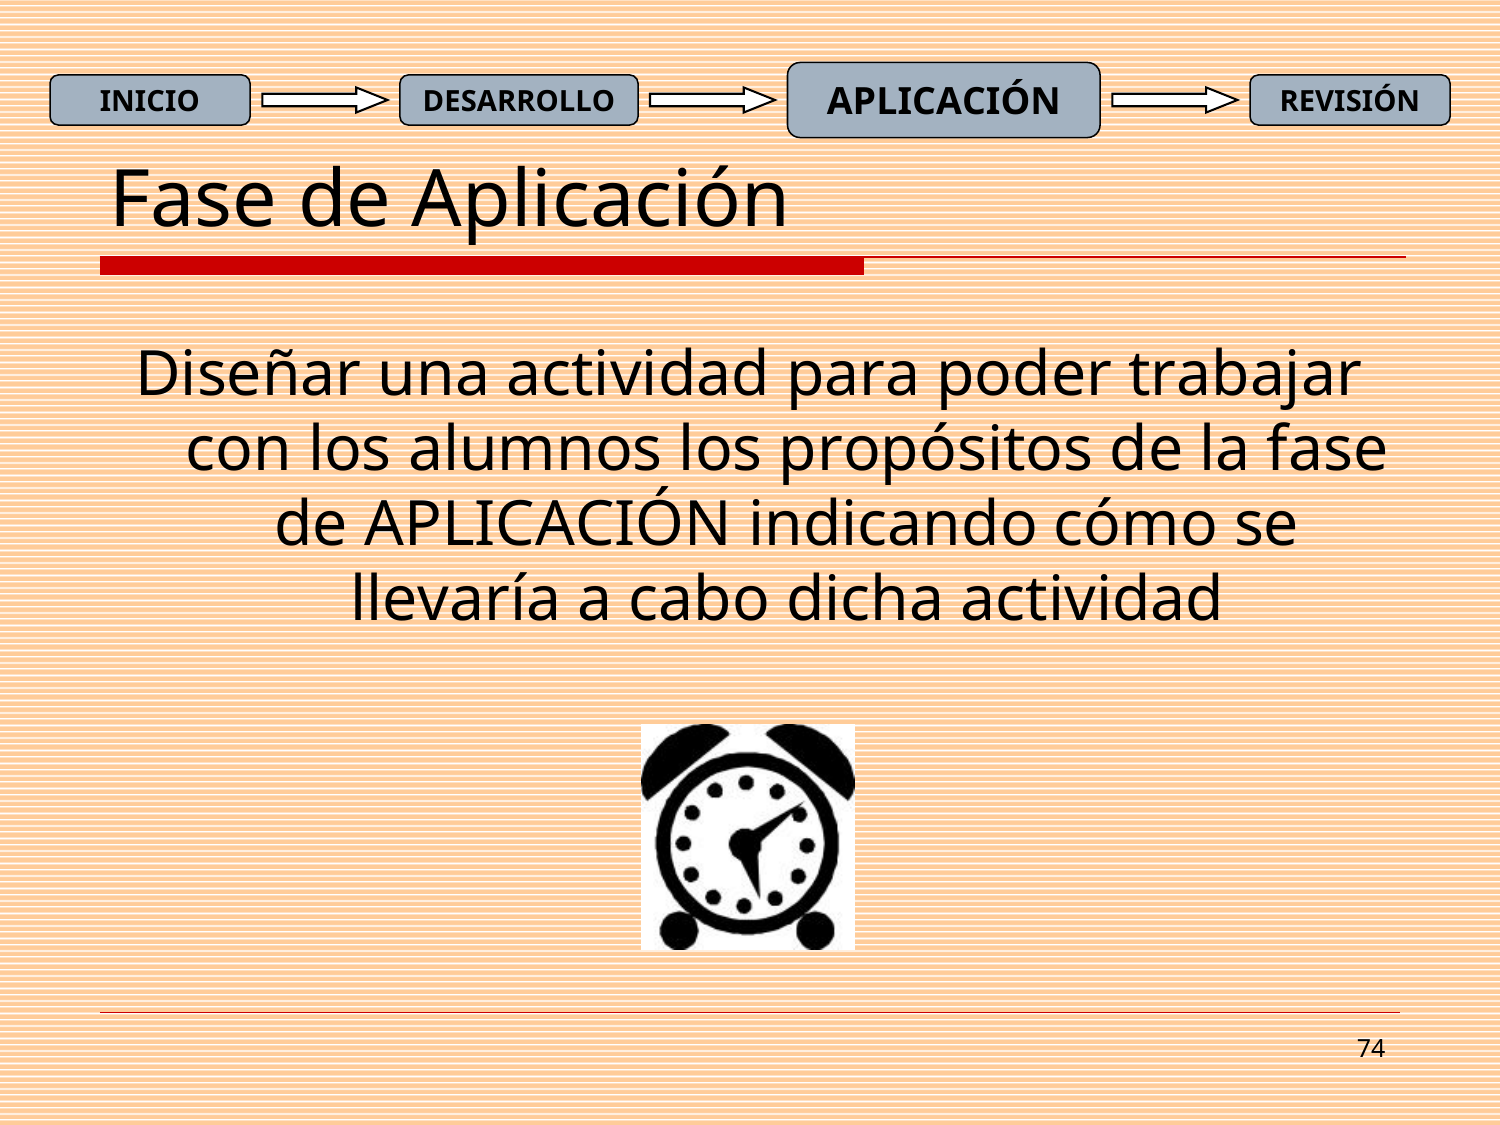

# Fase de Aplicación
APLICACIÓN
INICIO
DESARROLLO
REVISIÓN
Diseñar una actividad para poder trabajar con los alumnos los propósitos de la fase de APLICACIÓN indicando cómo se llevaría a cabo dicha actividad